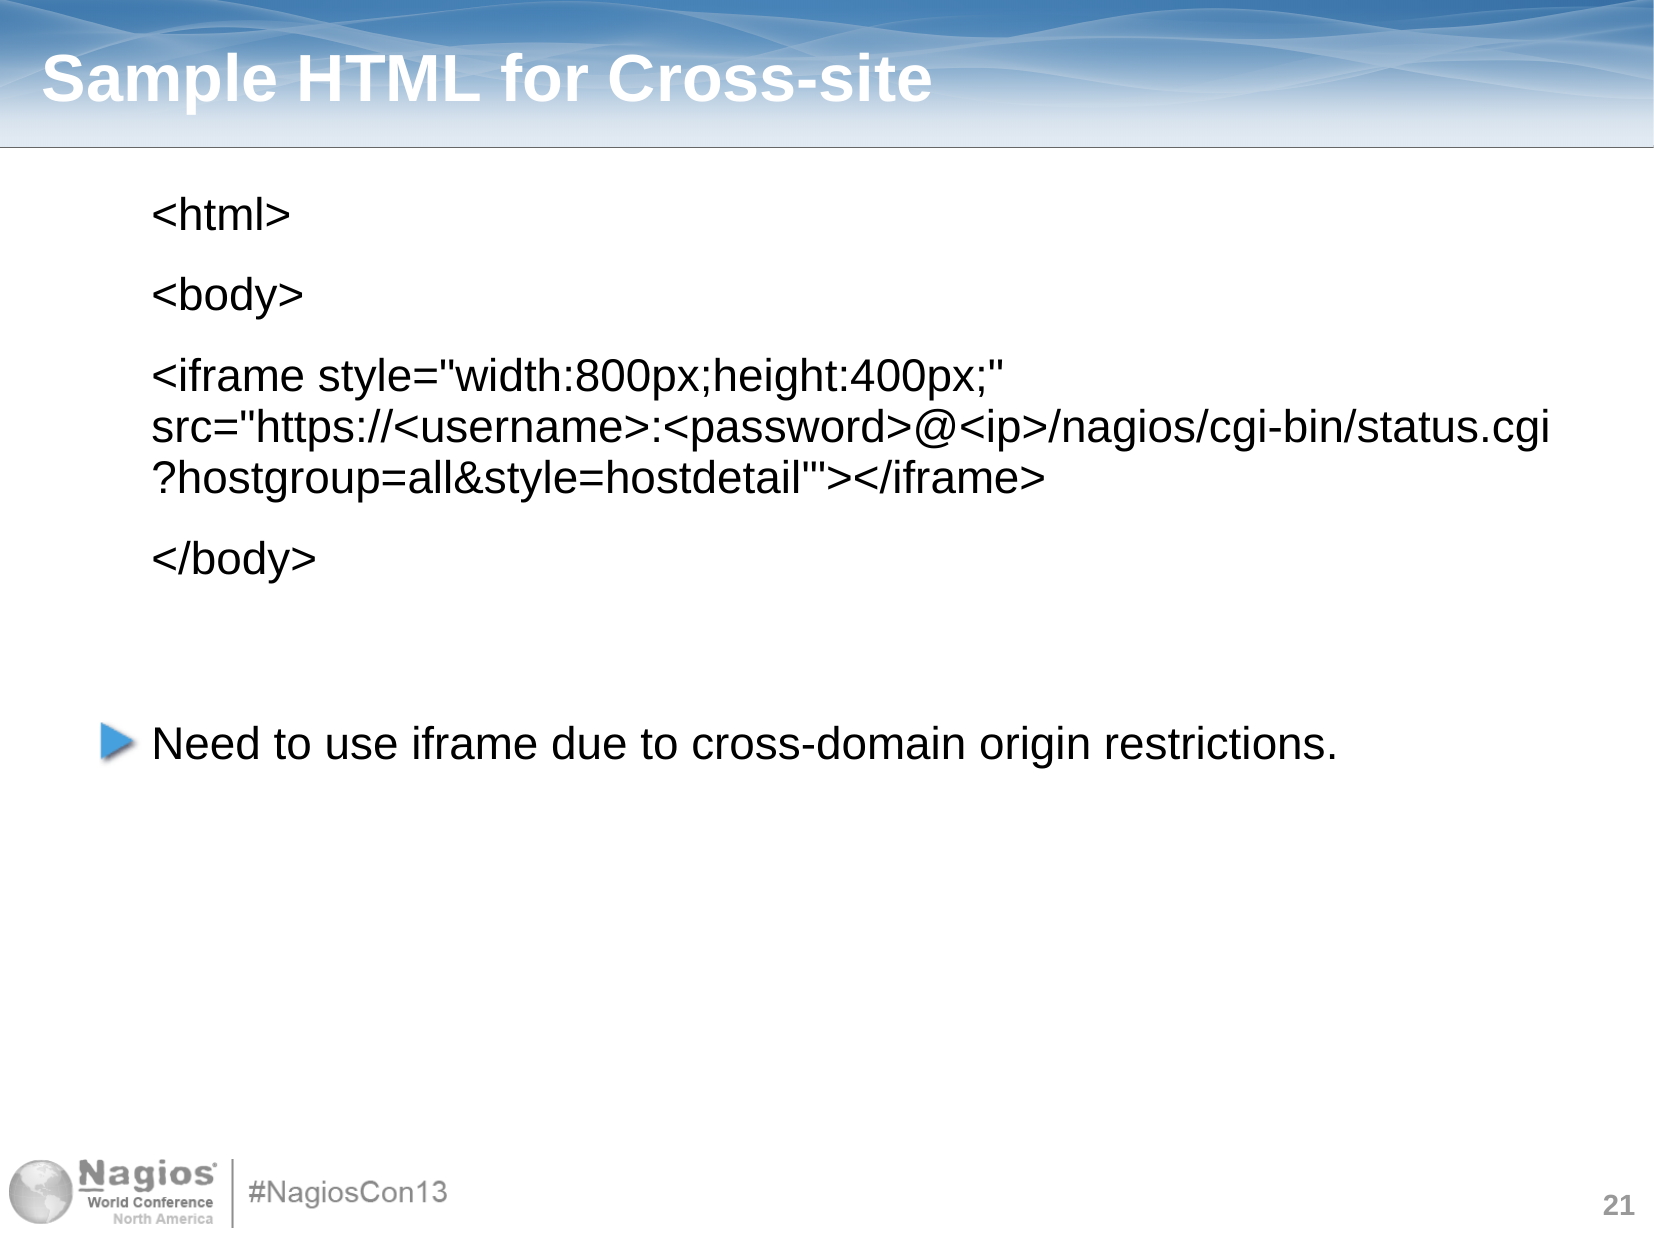

# Sample HTML for Cross-site
<html>
<body>
<iframe style="width:800px;height:400px;" src="https://<username>:<password>@<ip>/nagios/cgi-bin/status.cgi?hostgroup=all&style=hostdetail'"></iframe>
</body>
Need to use iframe due to cross-domain origin restrictions.
21